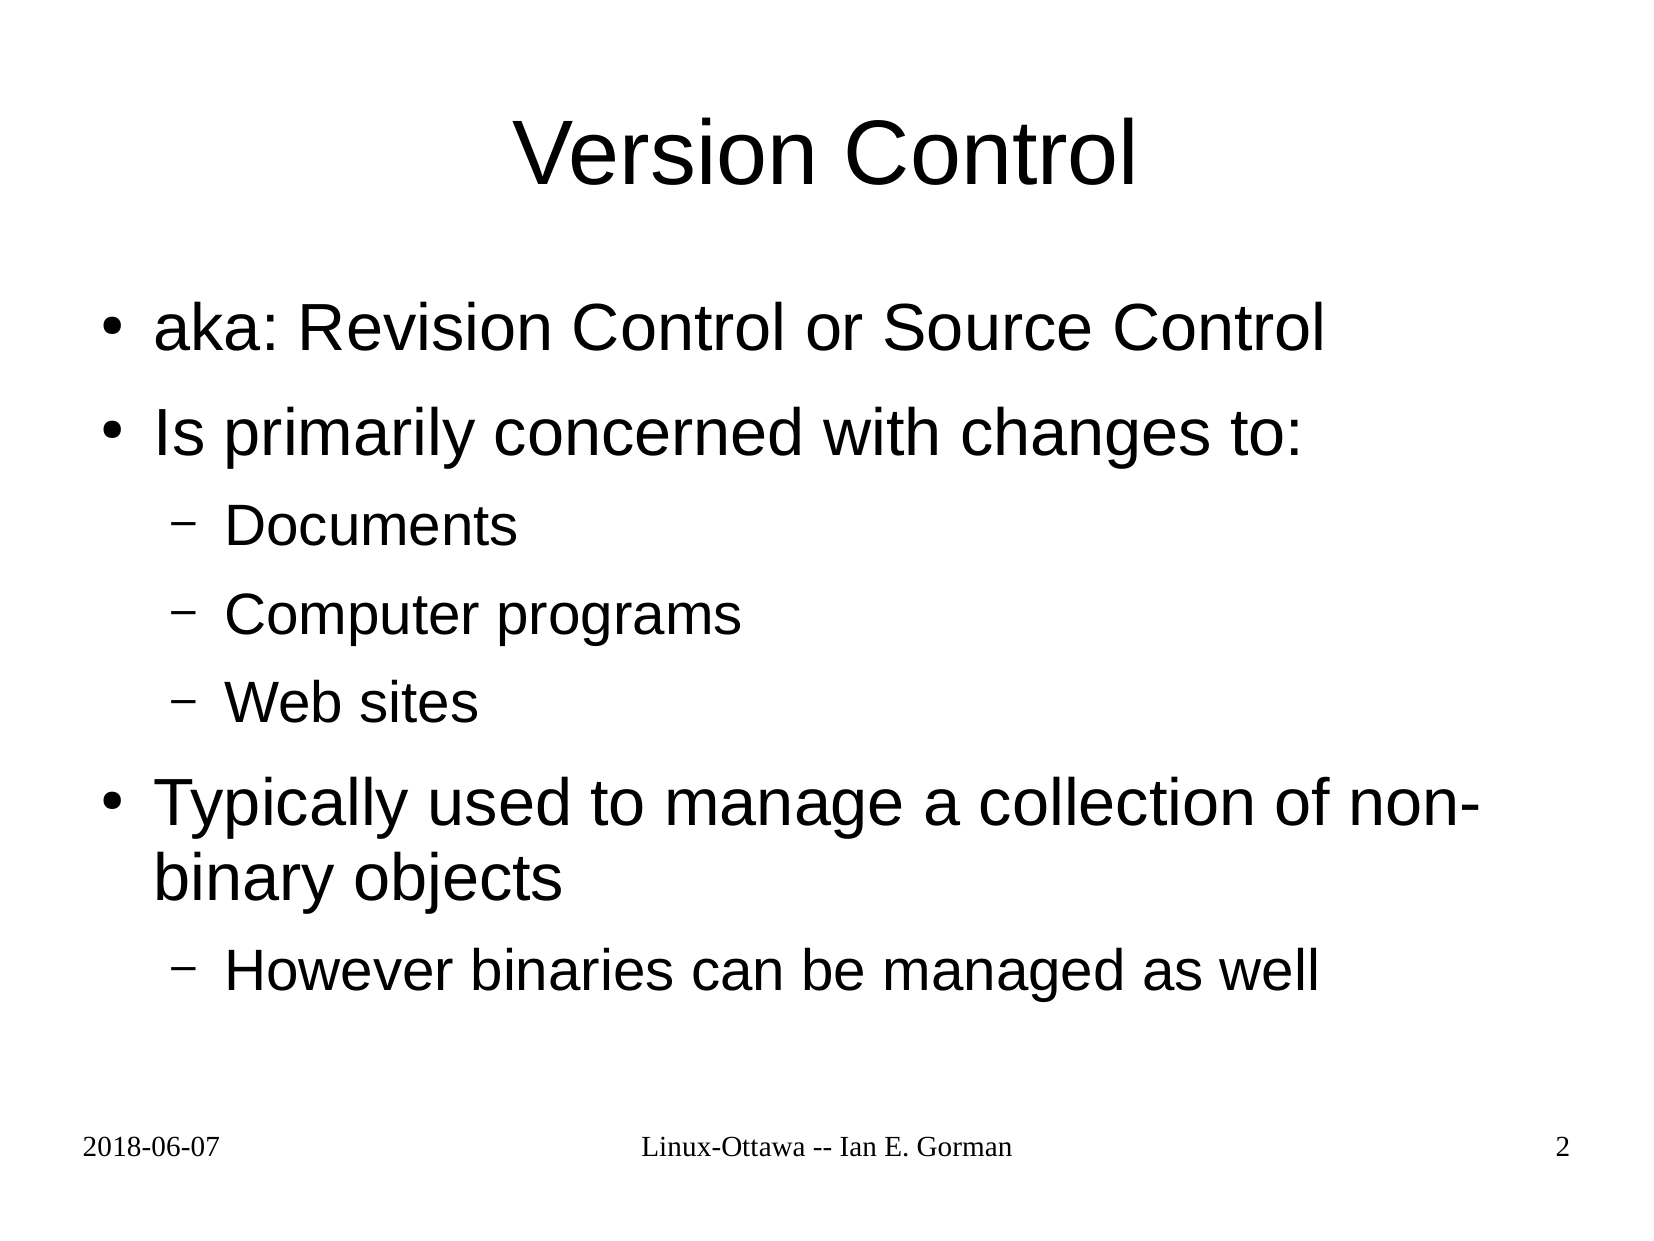

# Version Control
aka: Revision Control or Source Control
Is primarily concerned with changes to:
Documents
Computer programs
Web sites
Typically used to manage a collection of non-binary objects
However binaries can be managed as well
2018-06-07
Linux-Ottawa -- Ian E. Gorman
2